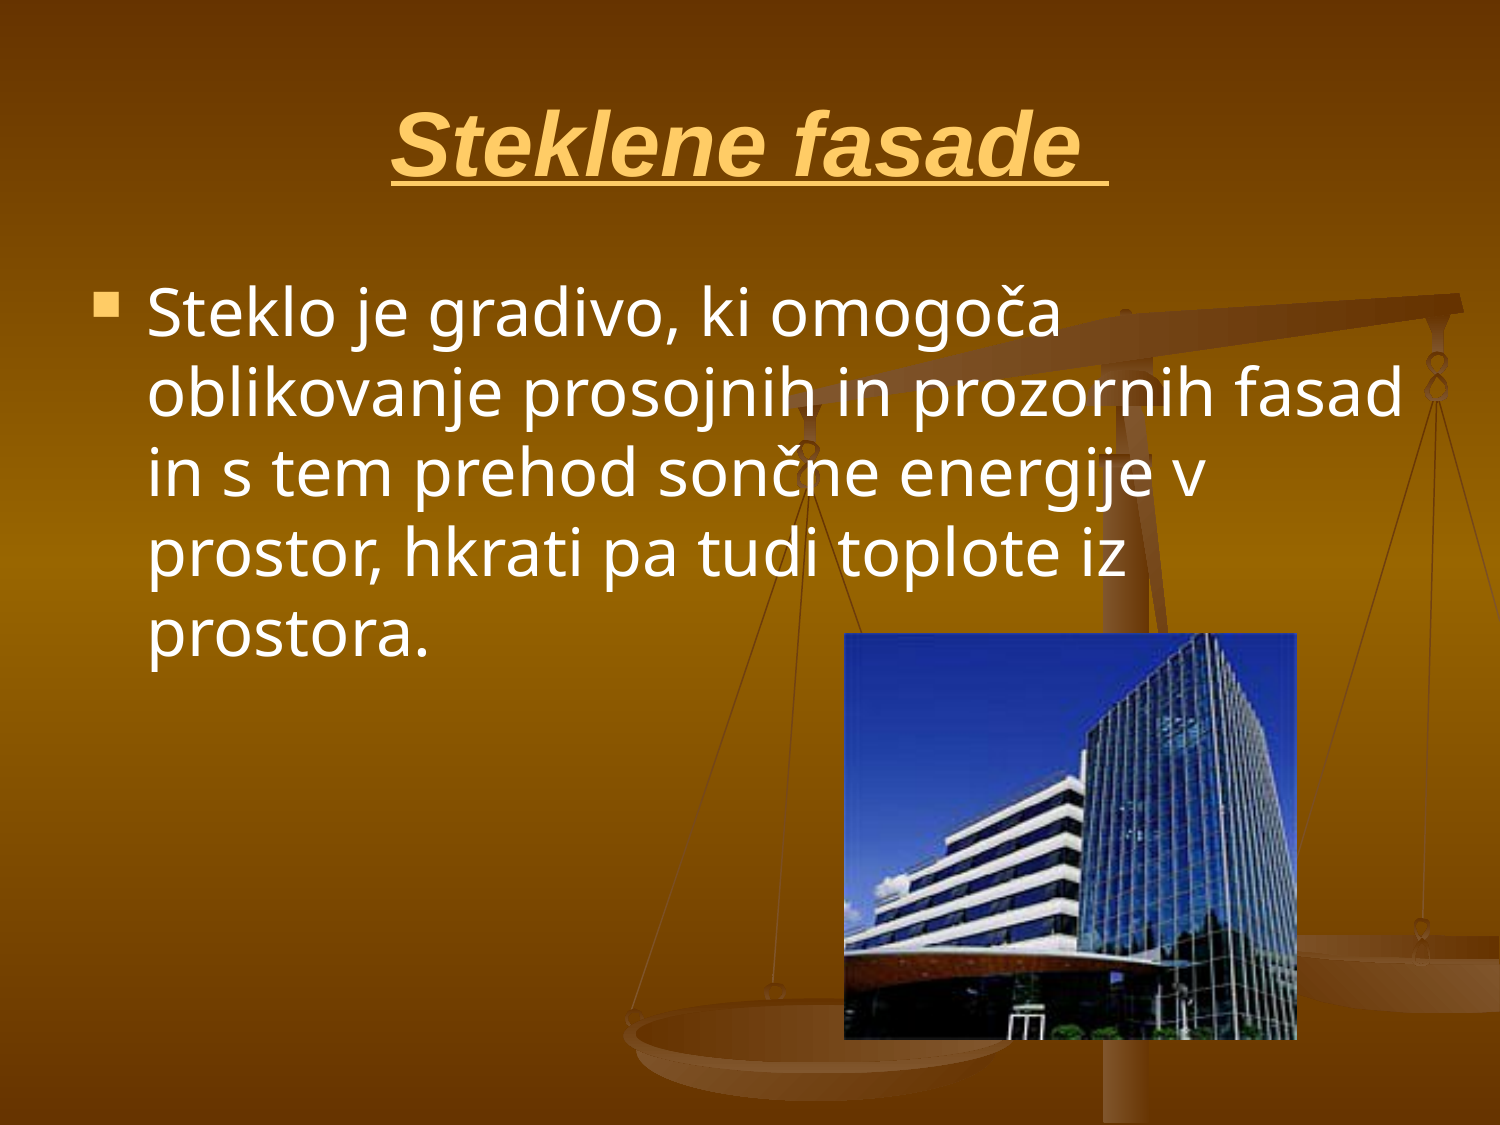

# Steklene fasade
Steklo je gradivo, ki omogoča oblikovanje prosojnih in prozornih fasad in s tem prehod sončne energije v prostor, hkrati pa tudi toplote iz prostora.